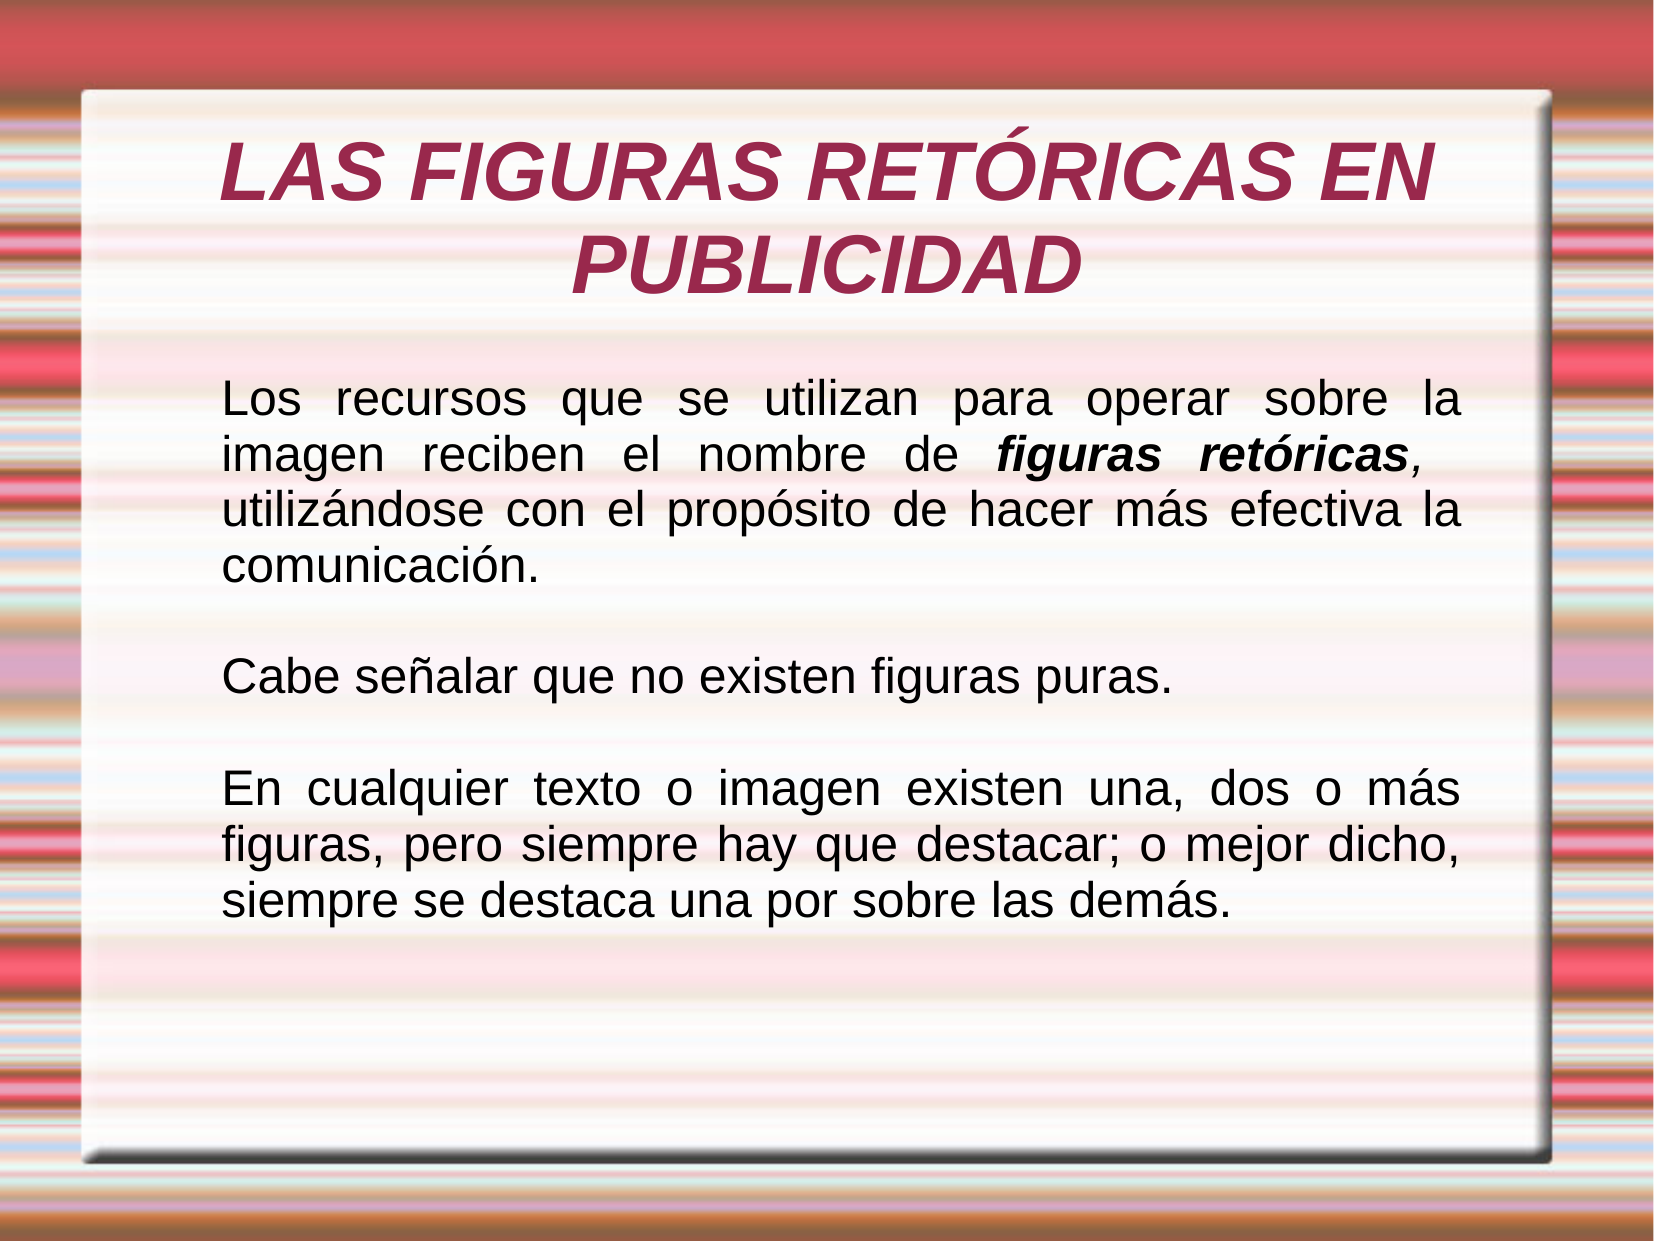

# LAS FIGURAS RETÓRICAS EN PUBLICIDAD
Los recursos que se utilizan para operar sobre la imagen reciben el nombre de figuras retóricas, utilizándose con el propósito de hacer más efectiva la comunicación.
Cabe señalar que no existen figuras puras.
En cualquier texto o imagen existen una, dos o más figuras, pero siempre hay que destacar; o mejor dicho, siempre se destaca una por sobre las demás.